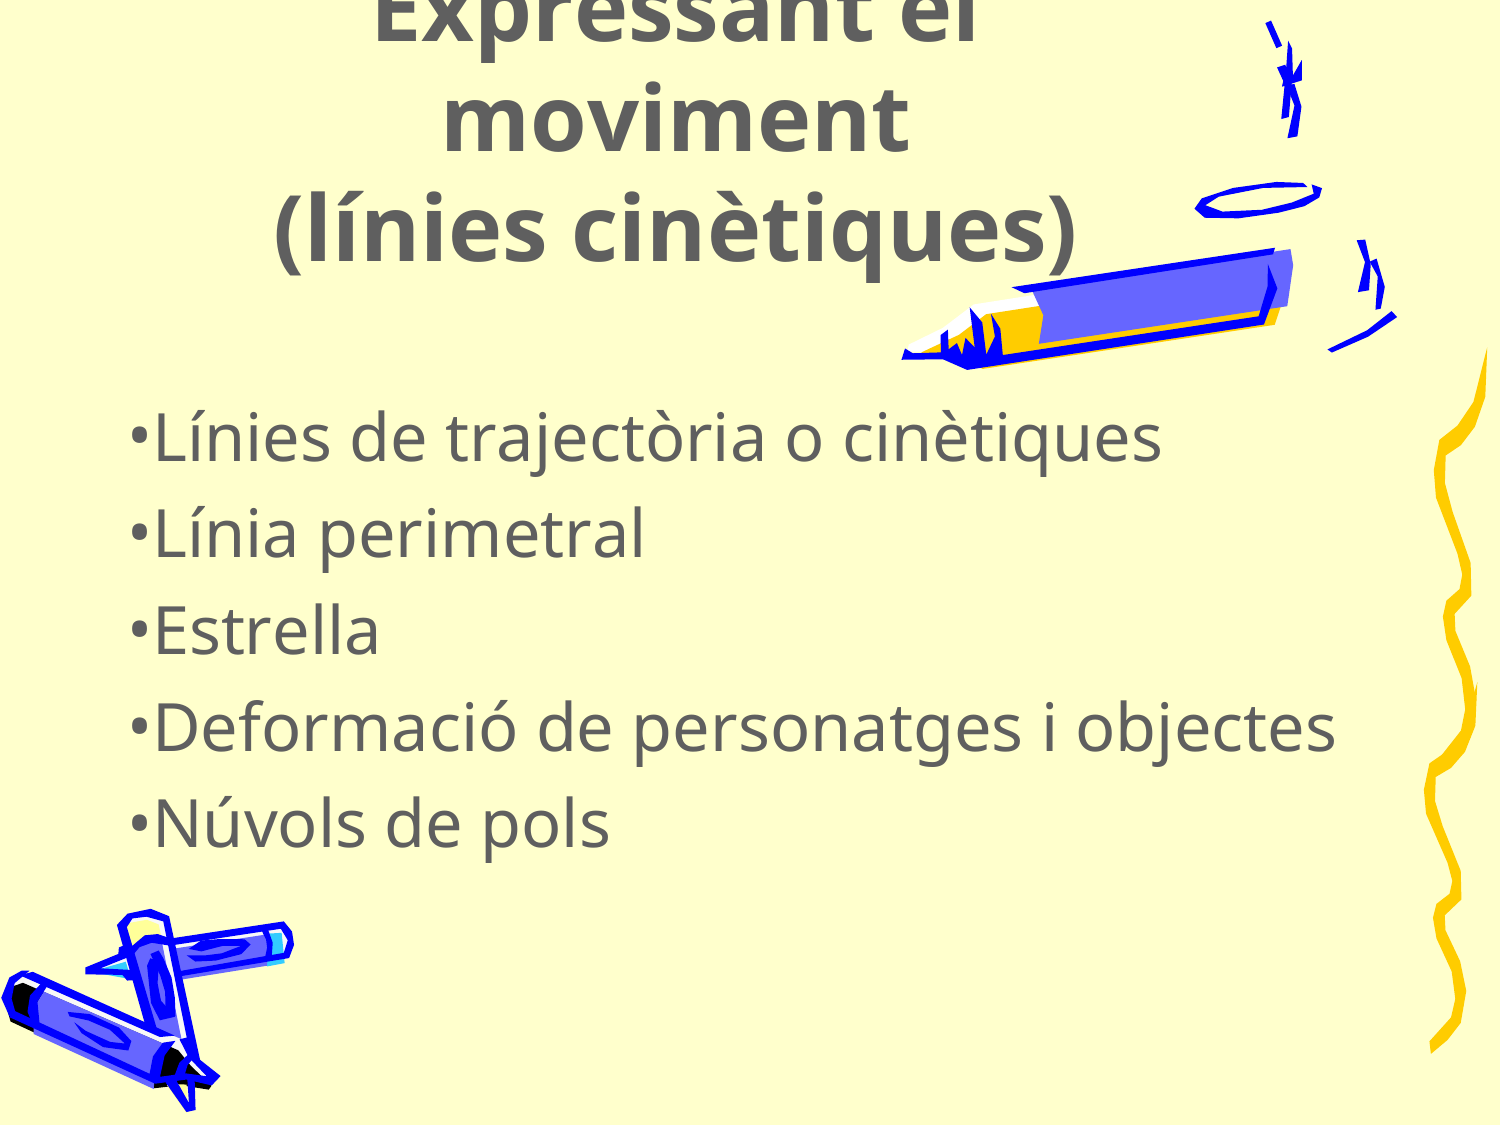

# Expressant el moviment (línies cinètiques)
Línies de trajectòria o cinètiques
Línia perimetral
Estrella
Deformació de personatges i objectes
Núvols de pols